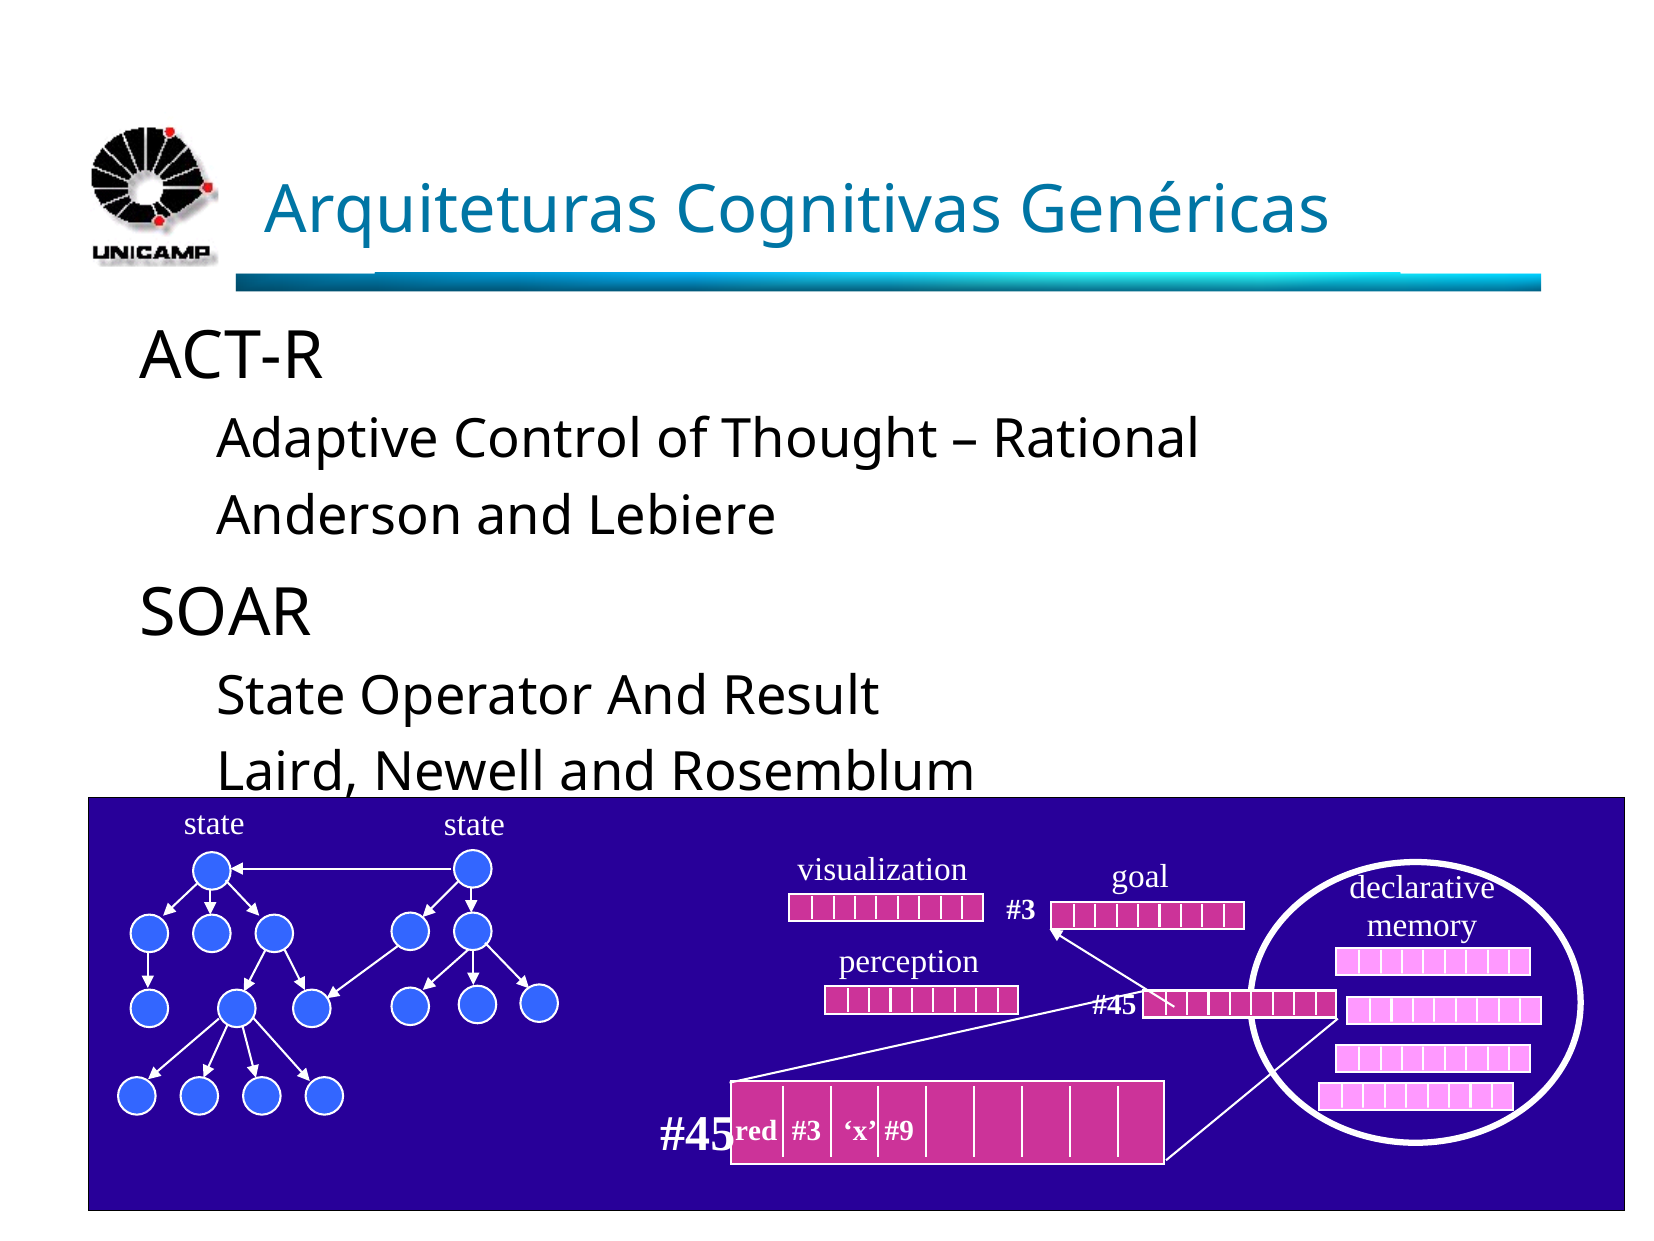

# Arquiteturas Cognitivas Genéricas
ACT-R
Adaptive Control of Thought – Rational
Anderson and Lebiere
SOAR
State Operator And Result
Laird, Newell and Rosemblum
state
state
visualization
goal
#3
perception
#45
declarative memory
#45
 red #3 ‘x’ #9